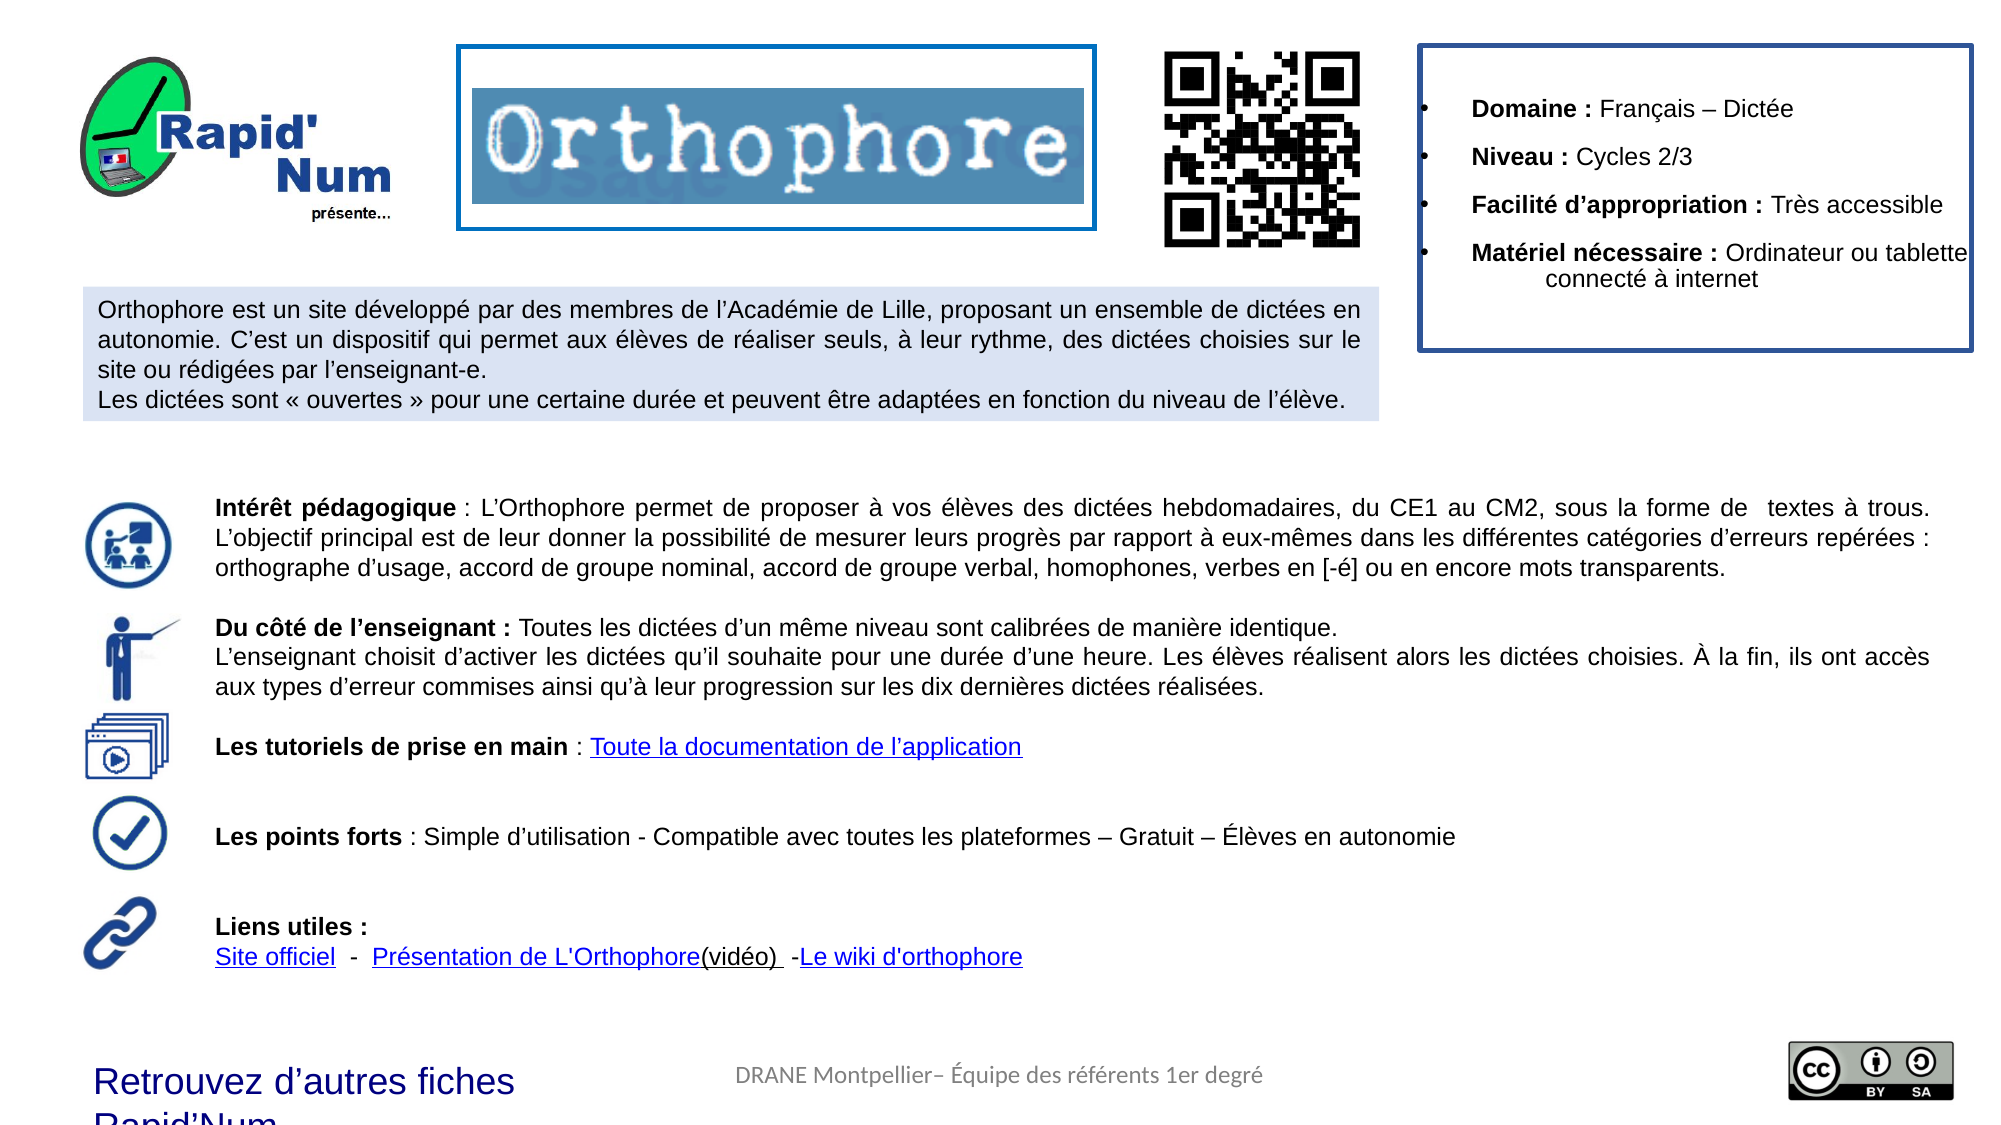

# Domaine : Français – Dictée
 Niveau : Cycles 2/3
 Facilité d’appropriation : Très accessible
 Matériel nécessaire : Ordinateur ou tablette 	 connecté à internet
Orthophore est un site développé par des membres de l’Académie de Lille, proposant un ensemble de dictées en autonomie. C’est un dispositif qui permet aux élèves de réaliser seuls, à leur rythme, des dictées choisies sur le site ou rédigées par l’enseignant-e.
Les dictées sont « ouvertes » pour une certaine durée et peuvent être adaptées en fonction du niveau de l’élève.
Intérêt pédagogique : L’Orthophore permet de proposer à vos élèves des dictées hebdomadaires, du CE1 au CM2, sous la forme de textes à trous. L’objectif principal est de leur donner la possibilité de mesurer leurs progrès par rapport à eux-mêmes dans les différentes catégories d’erreurs repérées : orthographe d’usage, accord de groupe nominal, accord de groupe verbal, homophones, verbes en [-é] ou en encore mots transparents.
Du côté de l’enseignant : Toutes les dictées d’un même niveau sont calibrées de manière identique.
L’enseignant choisit d’activer les dictées qu’il souhaite pour une durée d’une heure. Les élèves réalisent alors les dictées choisies. À la fin, ils ont accès aux types d’erreur commises ainsi qu’à leur progression sur les dix dernières dictées réalisées.
Les tutoriels de prise en main : Toute la documentation de l’application
Les points forts : Simple d’utilisation - Compatible avec toutes les plateformes – Gratuit – Élèves en autonomie
Liens utiles :
Site officiel  - Présentation de L'Orthophore(vidéo)  -Le wiki d'orthophore
Retrouvez d’autres fiches Rapid’Num
DRANE Montpellier– Équipe des référents 1er degré